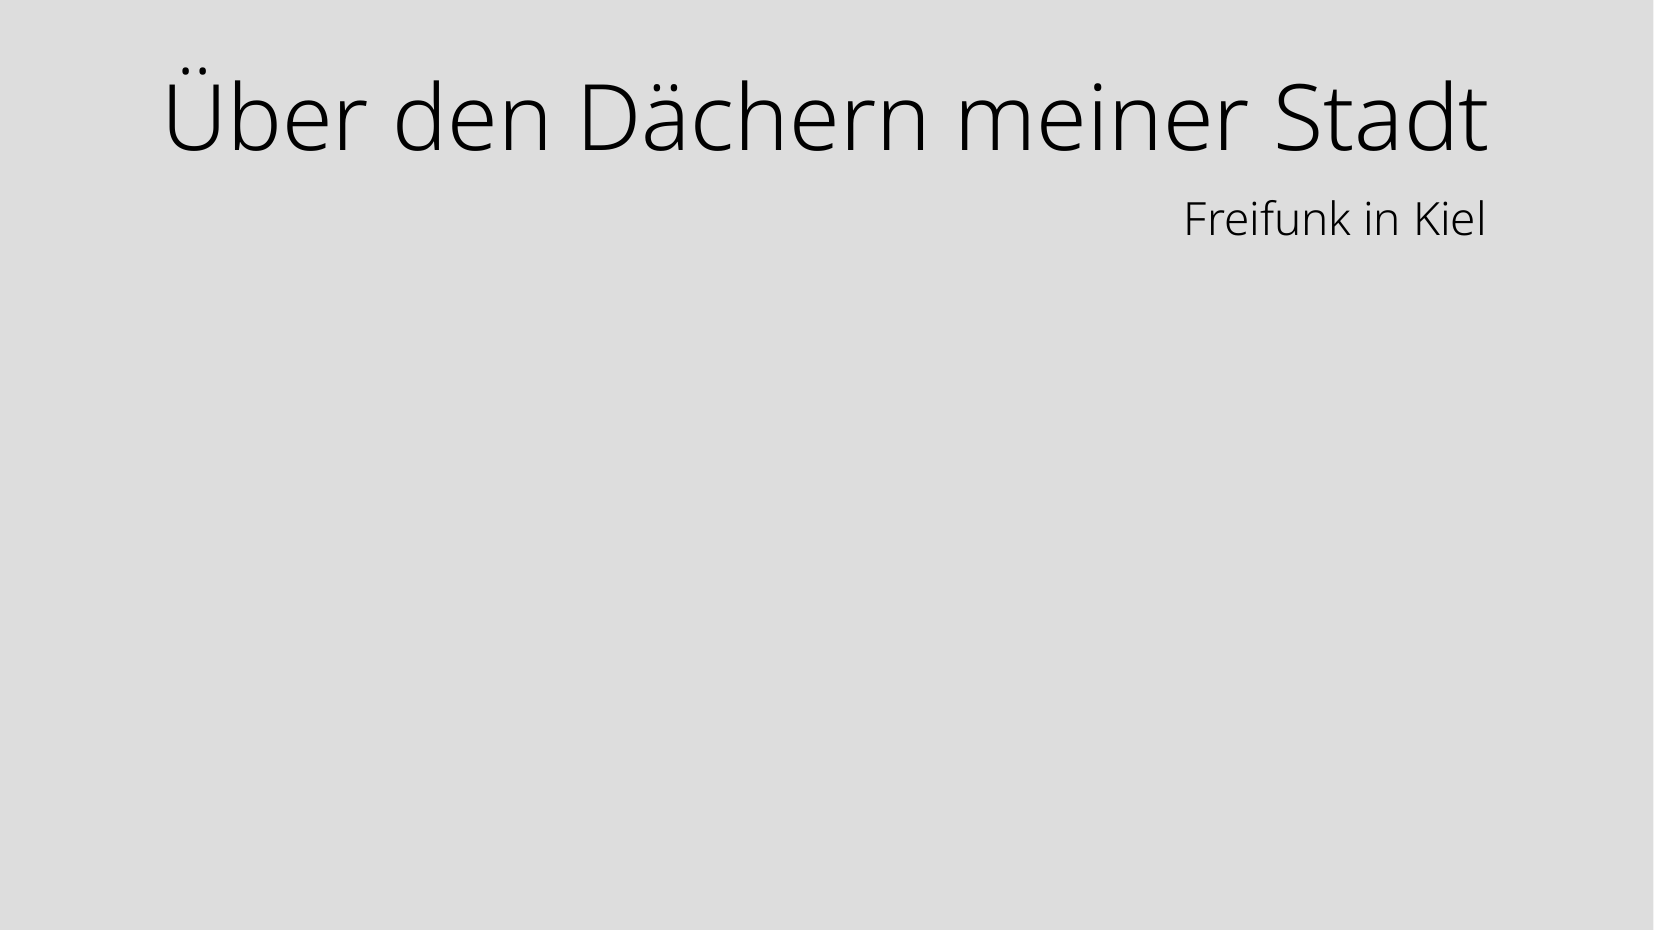

# Über den Dächern meiner Stadt
Freifunk in Kiel